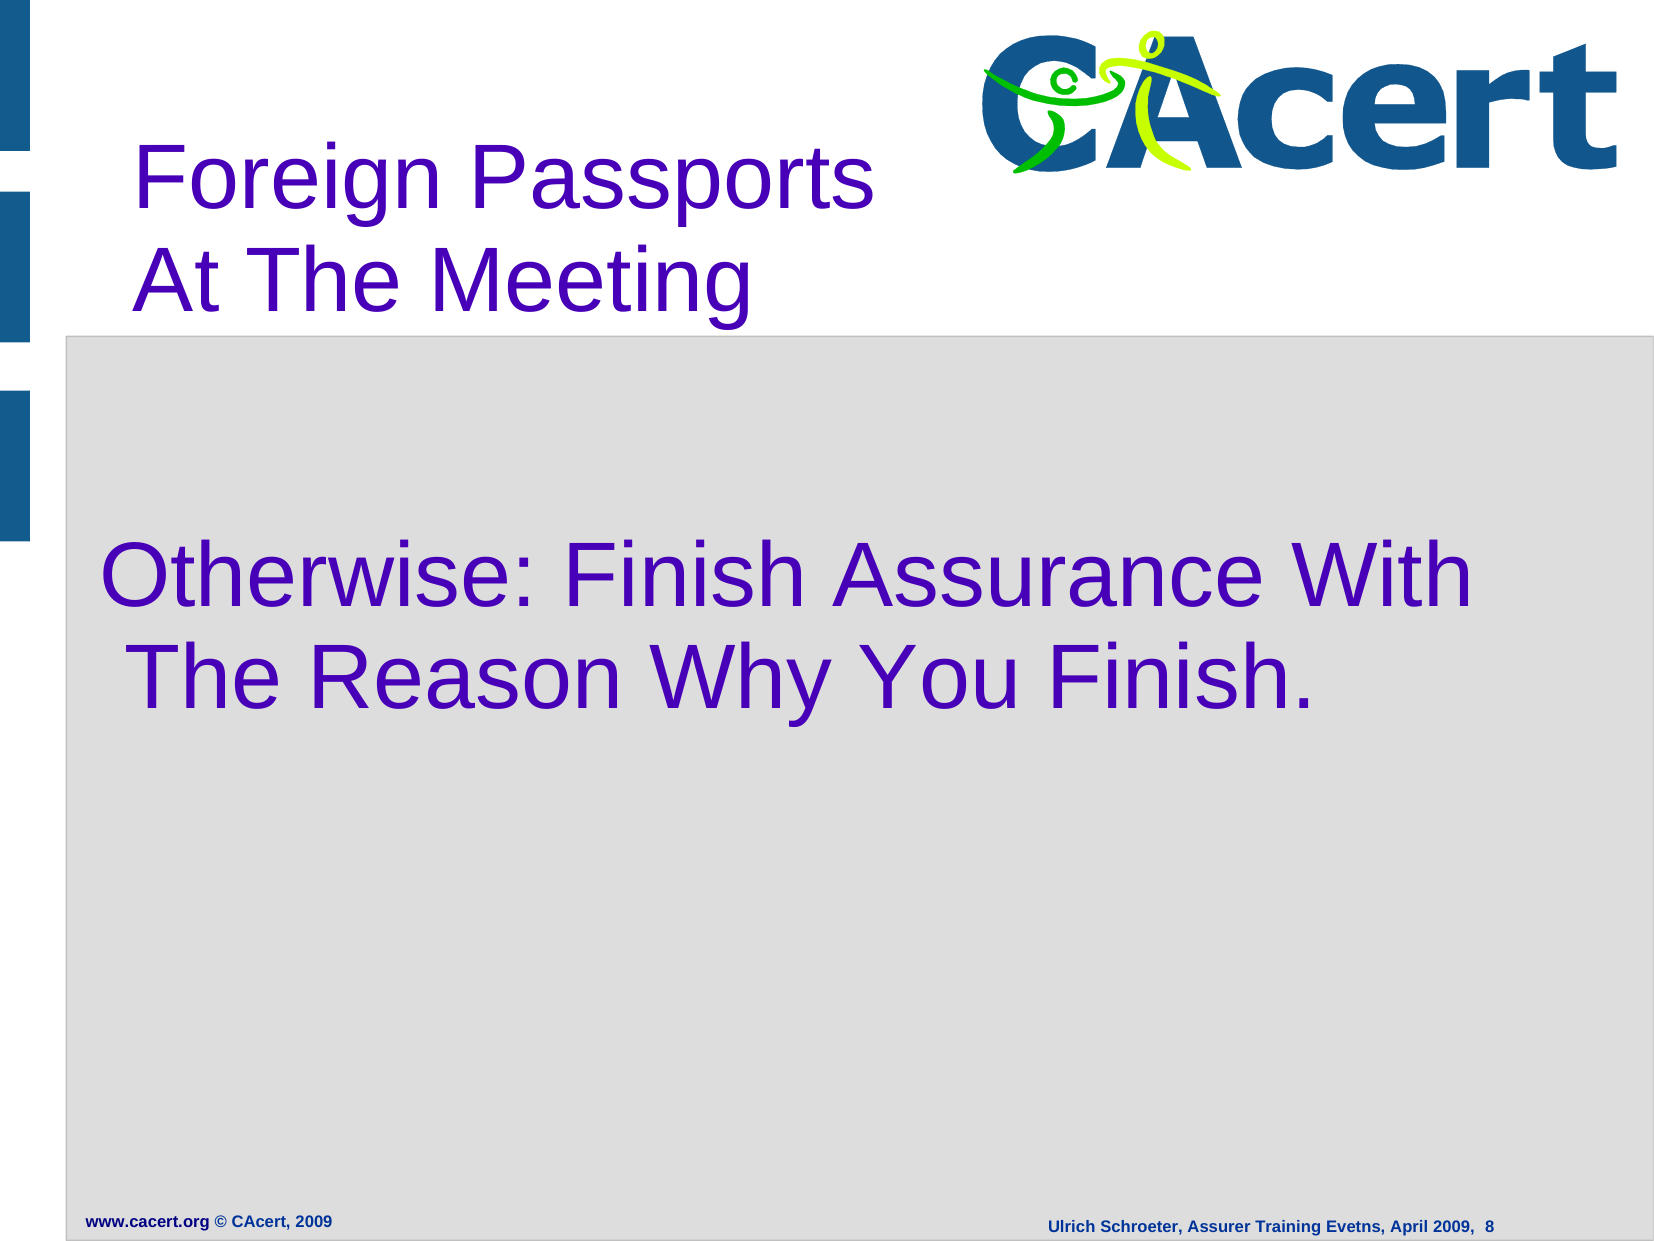

Foreign Passports
At The Meeting
 Otherwise: Finish Assurance With
 The Reason Why You Finish.